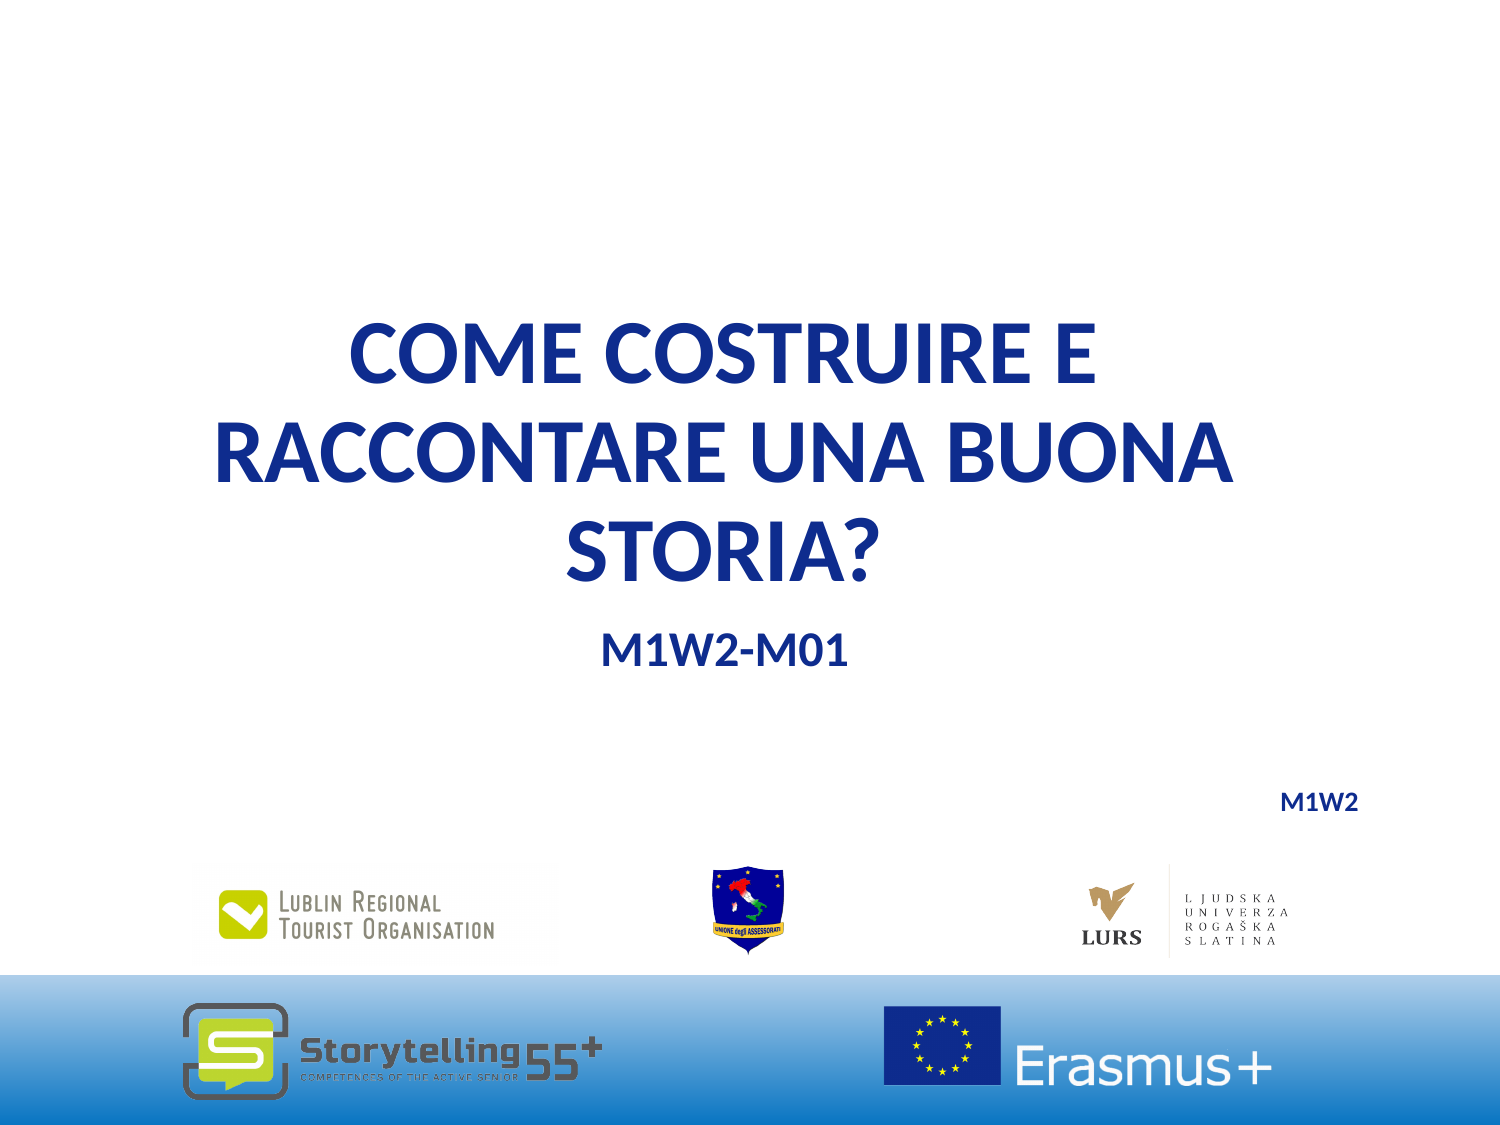

# COME COSTRUIRE E RACCONTARE UNA BUONA STORIA?
M1W2-M01
M1W2